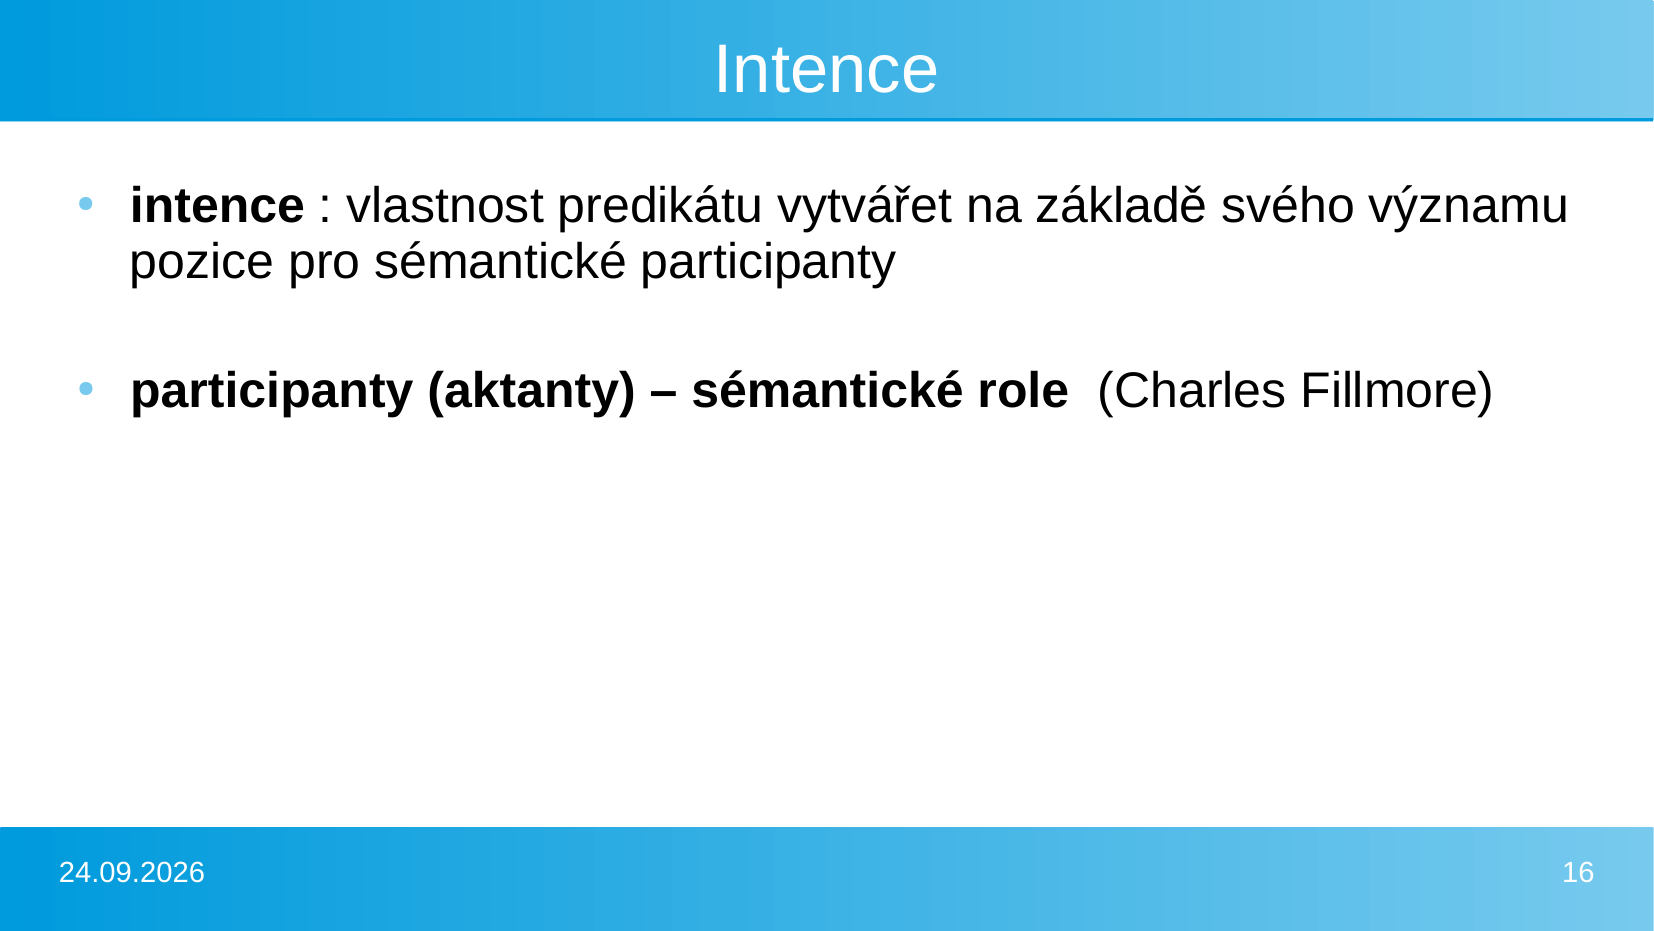

# Intence
intence : vlastnost predikátu vytvářet na základě svého významu pozice pro sémantické participanty
participanty (aktanty) – sémantické role (Charles Fillmore)
16